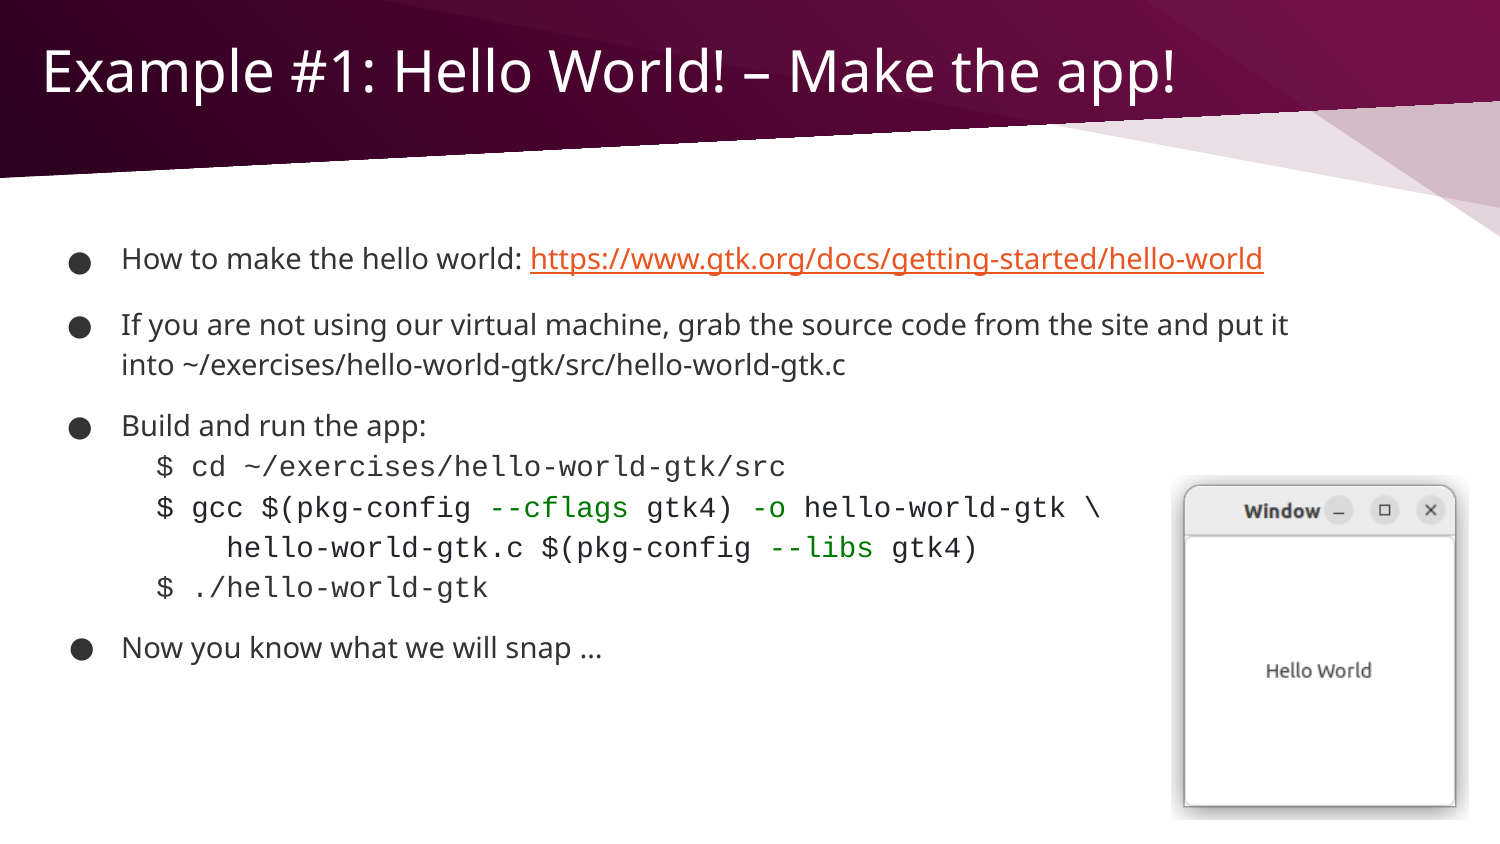

Example #1: Hello World! – Make the app!
# How to make the hello world: https://www.gtk.org/docs/getting-started/hello-world
If you are not using our virtual machine, grab the source code from the site and put it into ~/exercises/hello-world-gtk/src/hello-world-gtk.c
Build and run the app:
 $ cd ~/exercises/hello-world-gtk/src
 $ gcc $(pkg-config --cflags gtk4) -o hello-world-gtk \
 hello-world-gtk.c $(pkg-config --libs gtk4)
 $ ./hello-world-gtk
Now you know what we will snap …